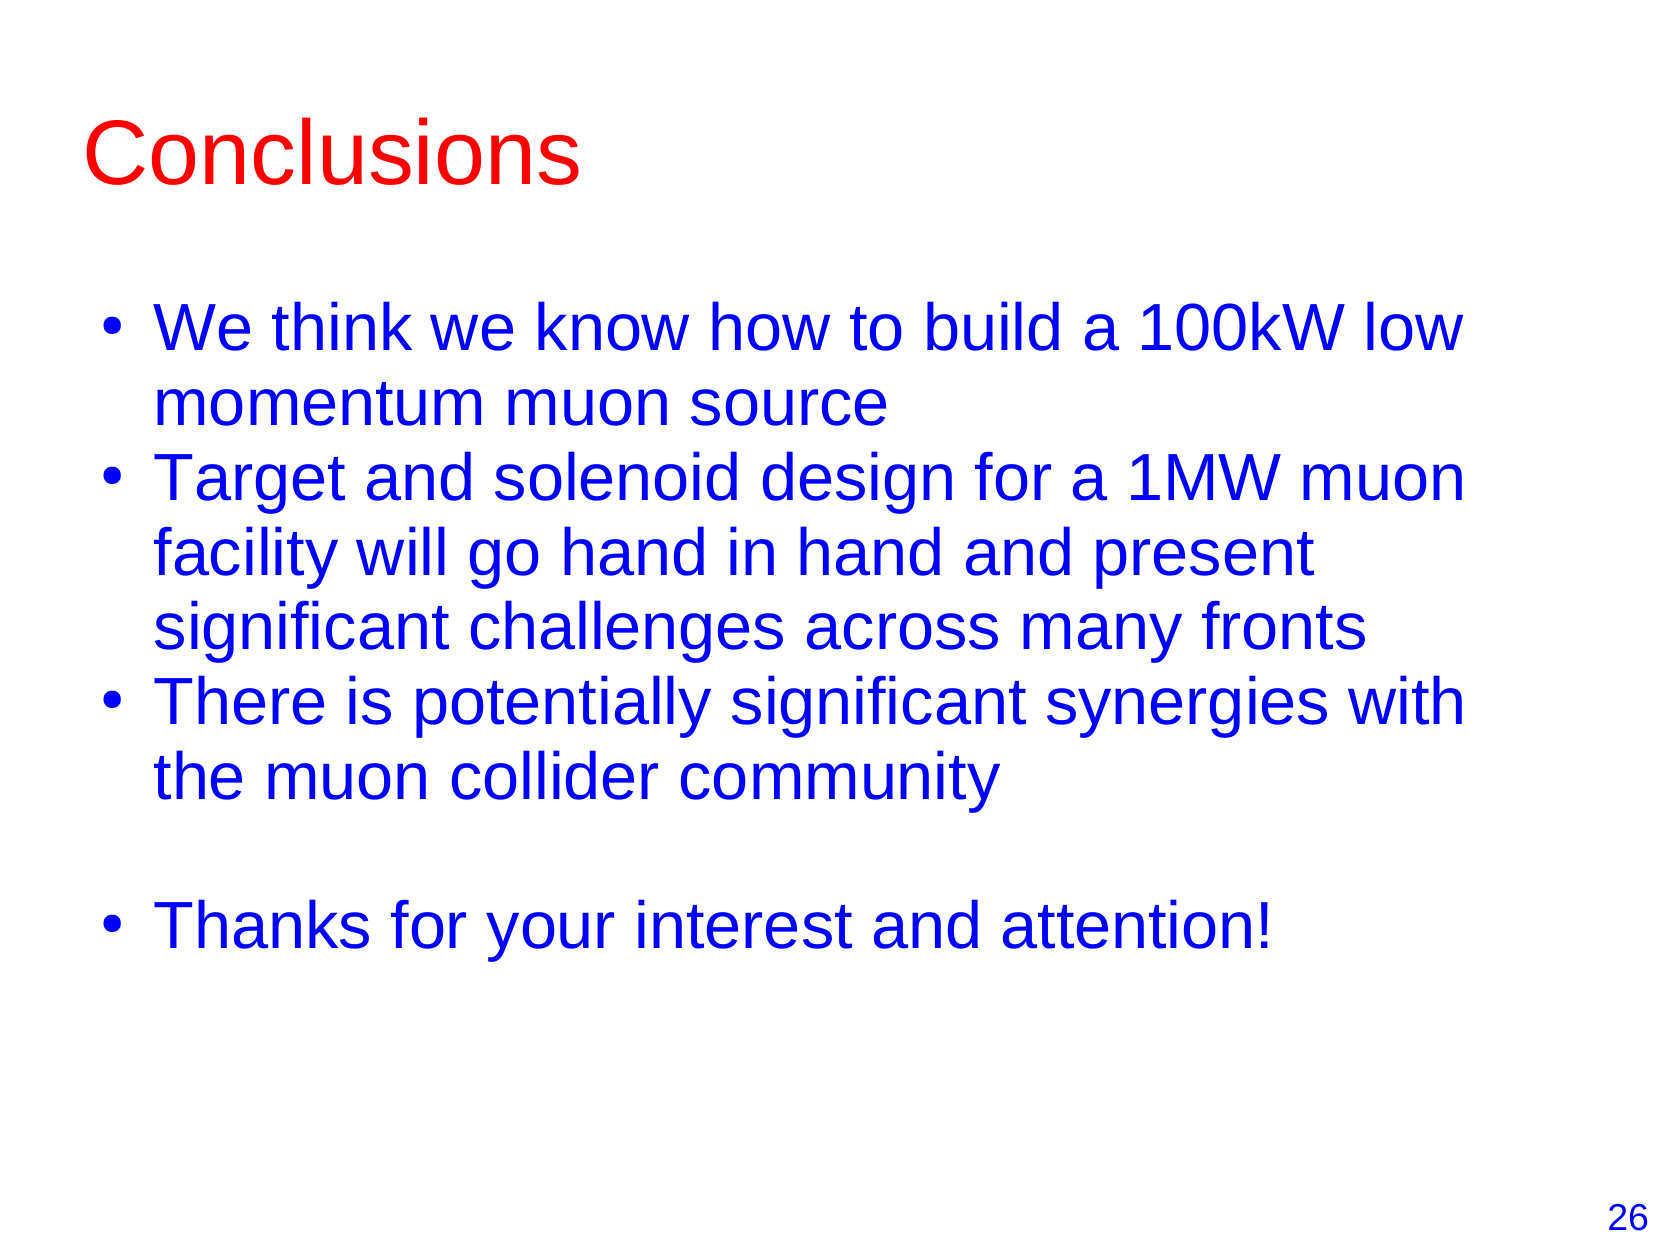

# Conclusions
We think we know how to build a 100kW low momentum muon source
Target and solenoid design for a 1MW muon facility will go hand in hand and present significant challenges across many fronts
There is potentially significant synergies with the muon collider community
Thanks for your interest and attention!